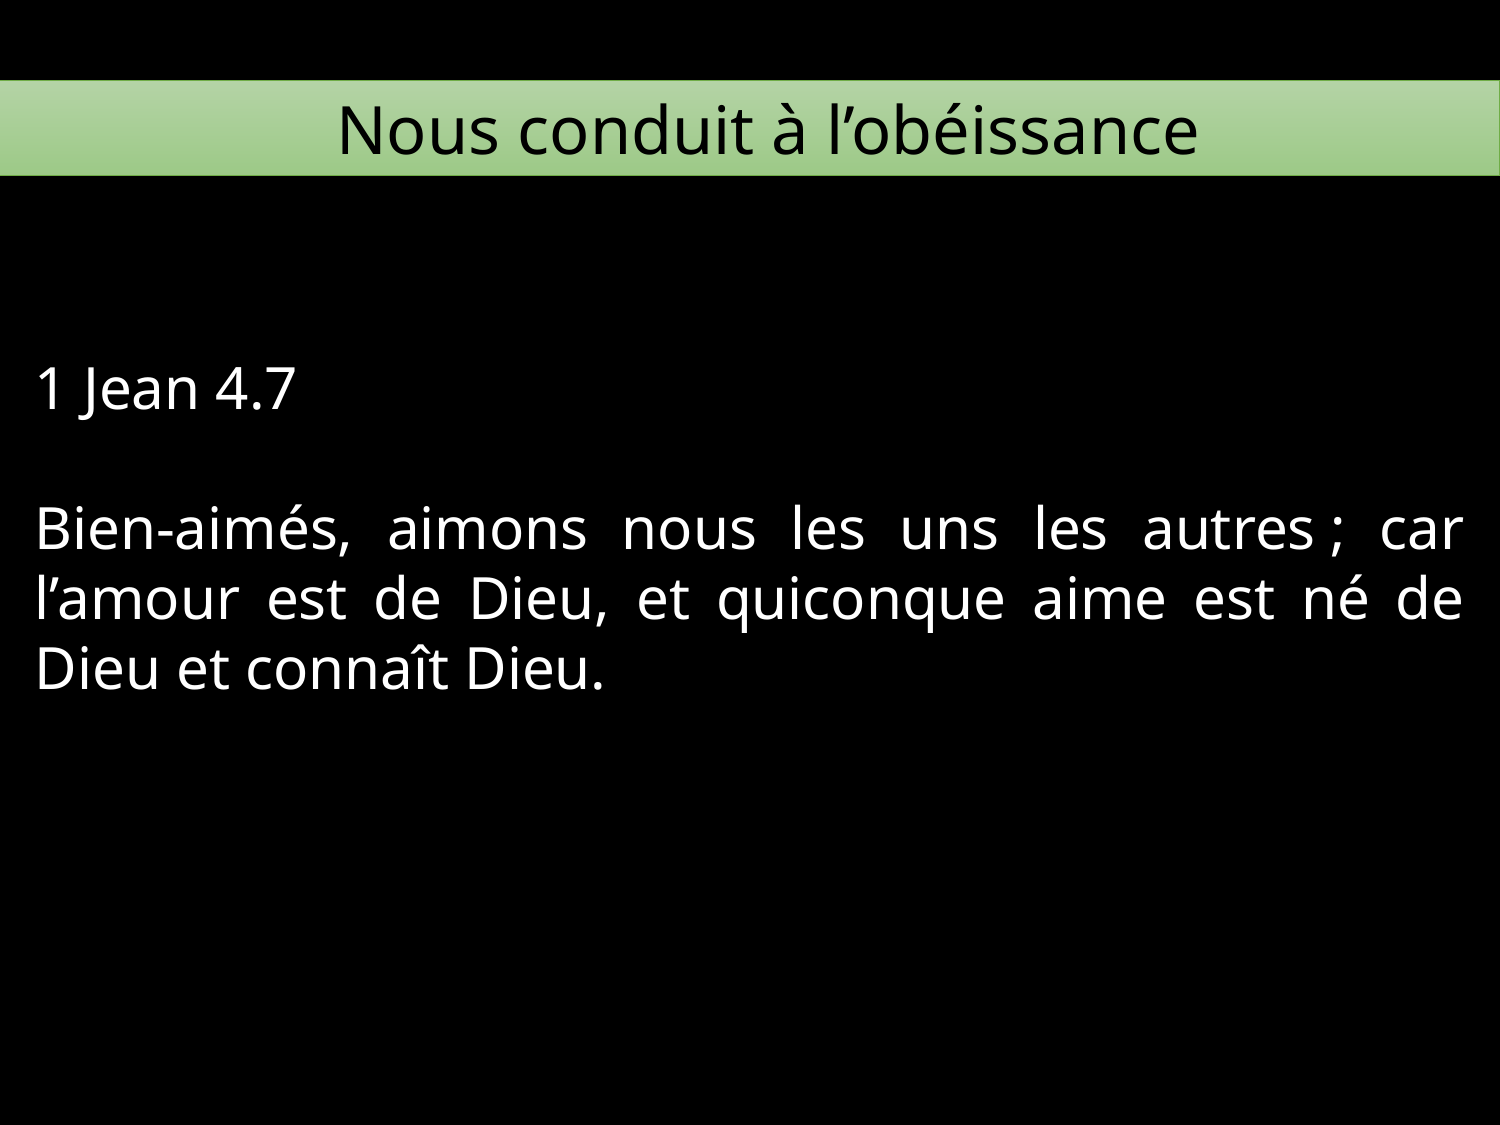

Nous conduit à l’obéissance
1 Jean 4.7
Bien-aimés, aimons nous les uns les autres ; car l’amour est de Dieu, et quiconque aime est né de Dieu et connaît Dieu.